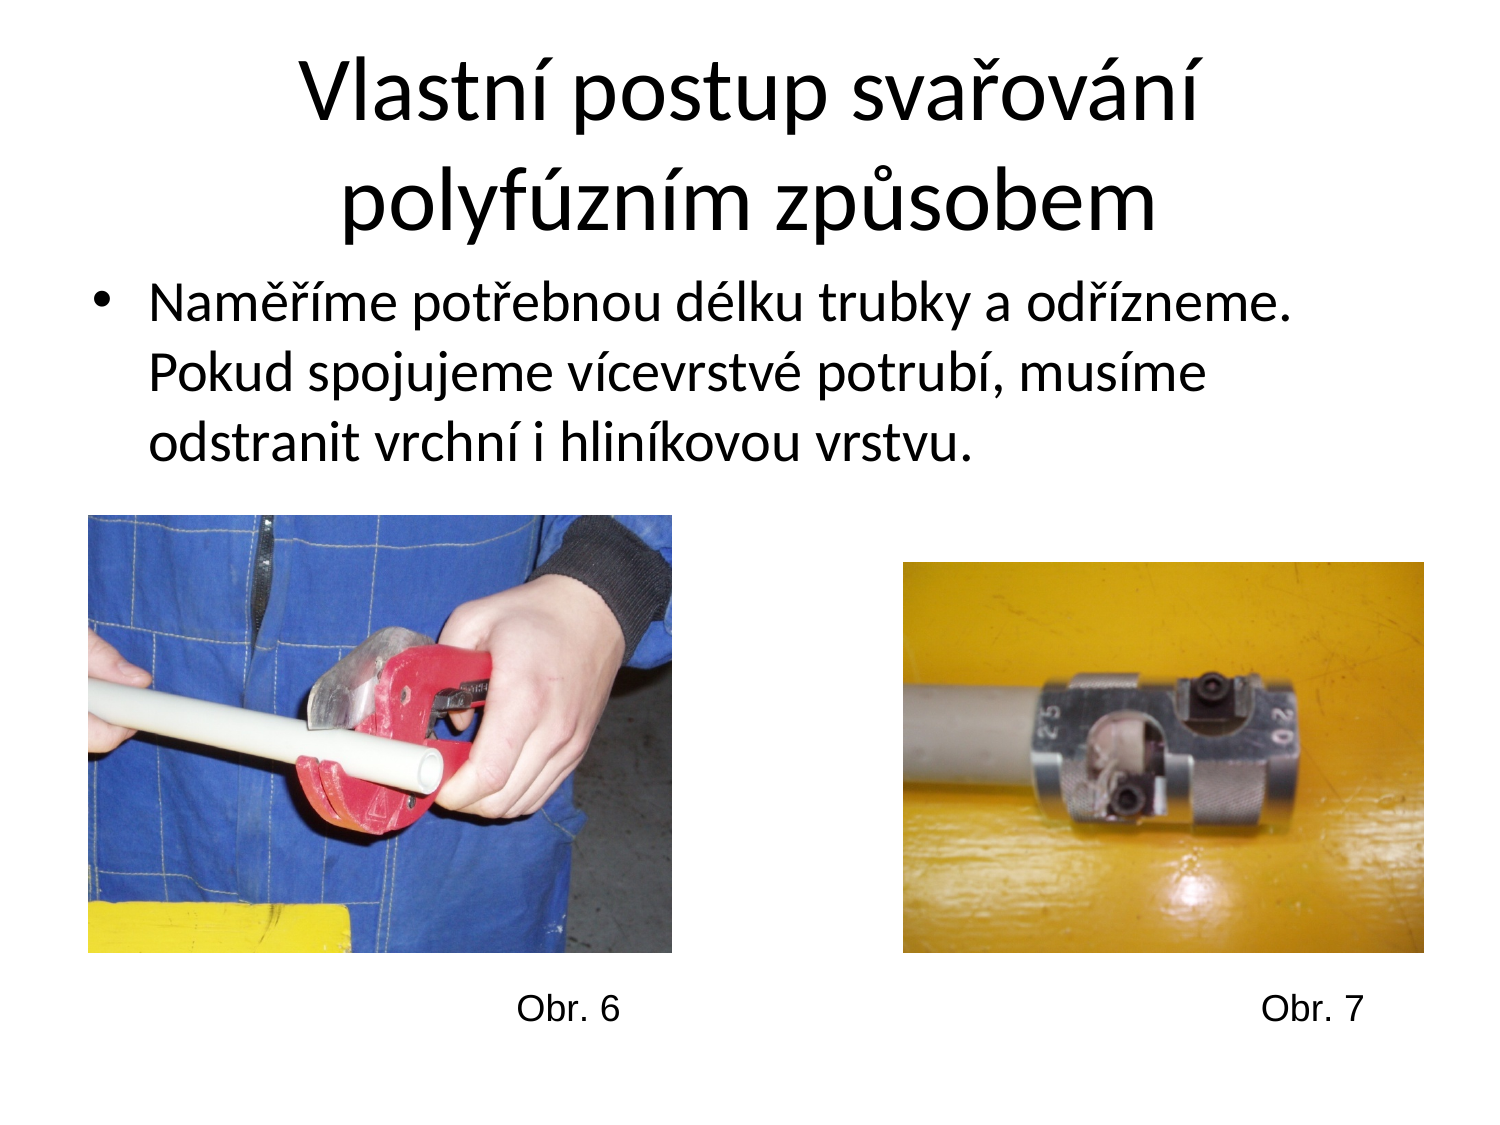

# Vlastní postup svařování polyfúzním způsobem
Naměříme potřebnou délku trubky a odřízneme. Pokud spojujeme vícevrstvé potrubí, musíme odstranit vrchní i hliníkovou vrstvu.
o
Obr. 6
Obr. 7